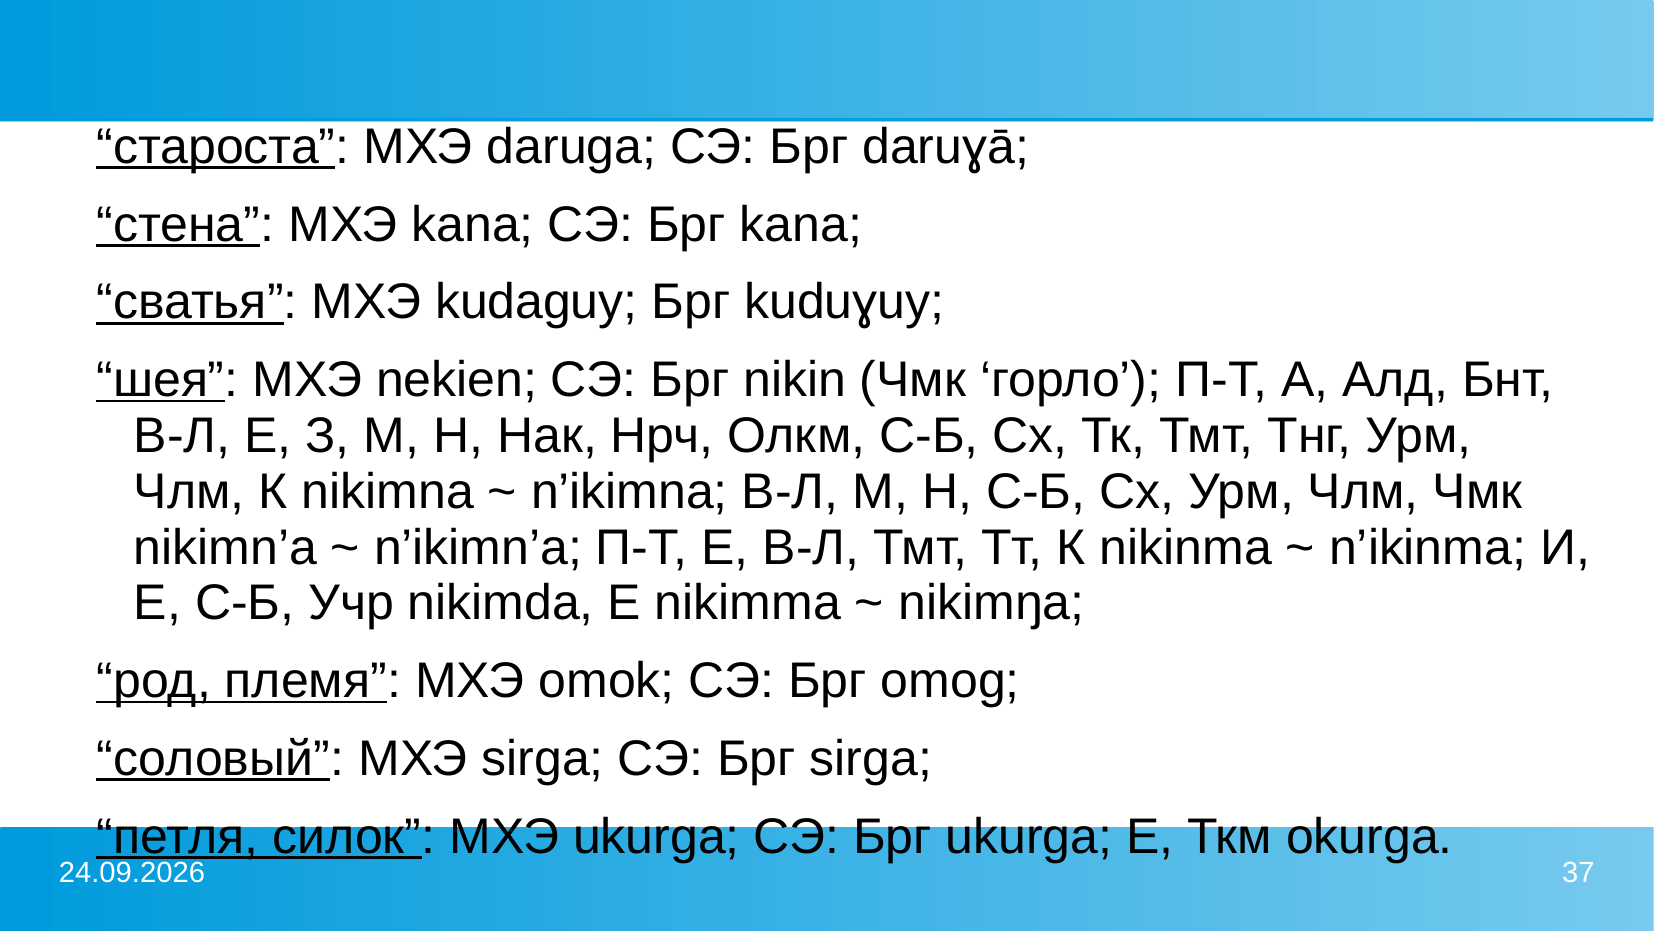

# “староста”: МХЭ daruga; СЭ: Брг daruɣā;
“стена”: МХЭ kana; СЭ: Брг kana;
“сватья”: МХЭ kudaguy; Брг kuduɣuy;
“шея”: МХЭ nekien; СЭ: Брг nikin (Чмк ‘горло’); П-Т, А, Алд, Бнт, В-Л, Е, З, М, Н, Нак, Нрч, Олкм, С-Б, Сх, Тк, Тмт, Тнг, Урм, Члм, К nikimna ~ n’ikimna; В-Л, М, Н, С-Б, Сх, Урм, Члм, Чмк nikimn’a ~ n’ikimn’a; П-Т, Е, В-Л, Тмт, Тт, К nikinma ~ n’ikinma; И, Е, С-Б, Учр nikimda, Е nikimma ~ nikimŋa;
“род, племя”: МХЭ omok; СЭ: Брг omog;
“соловый”: МХЭ sirga; СЭ: Брг sirga;
“петля, силок”: МХЭ ukurga; СЭ: Брг ukurga; Е, Ткм okurga.
37